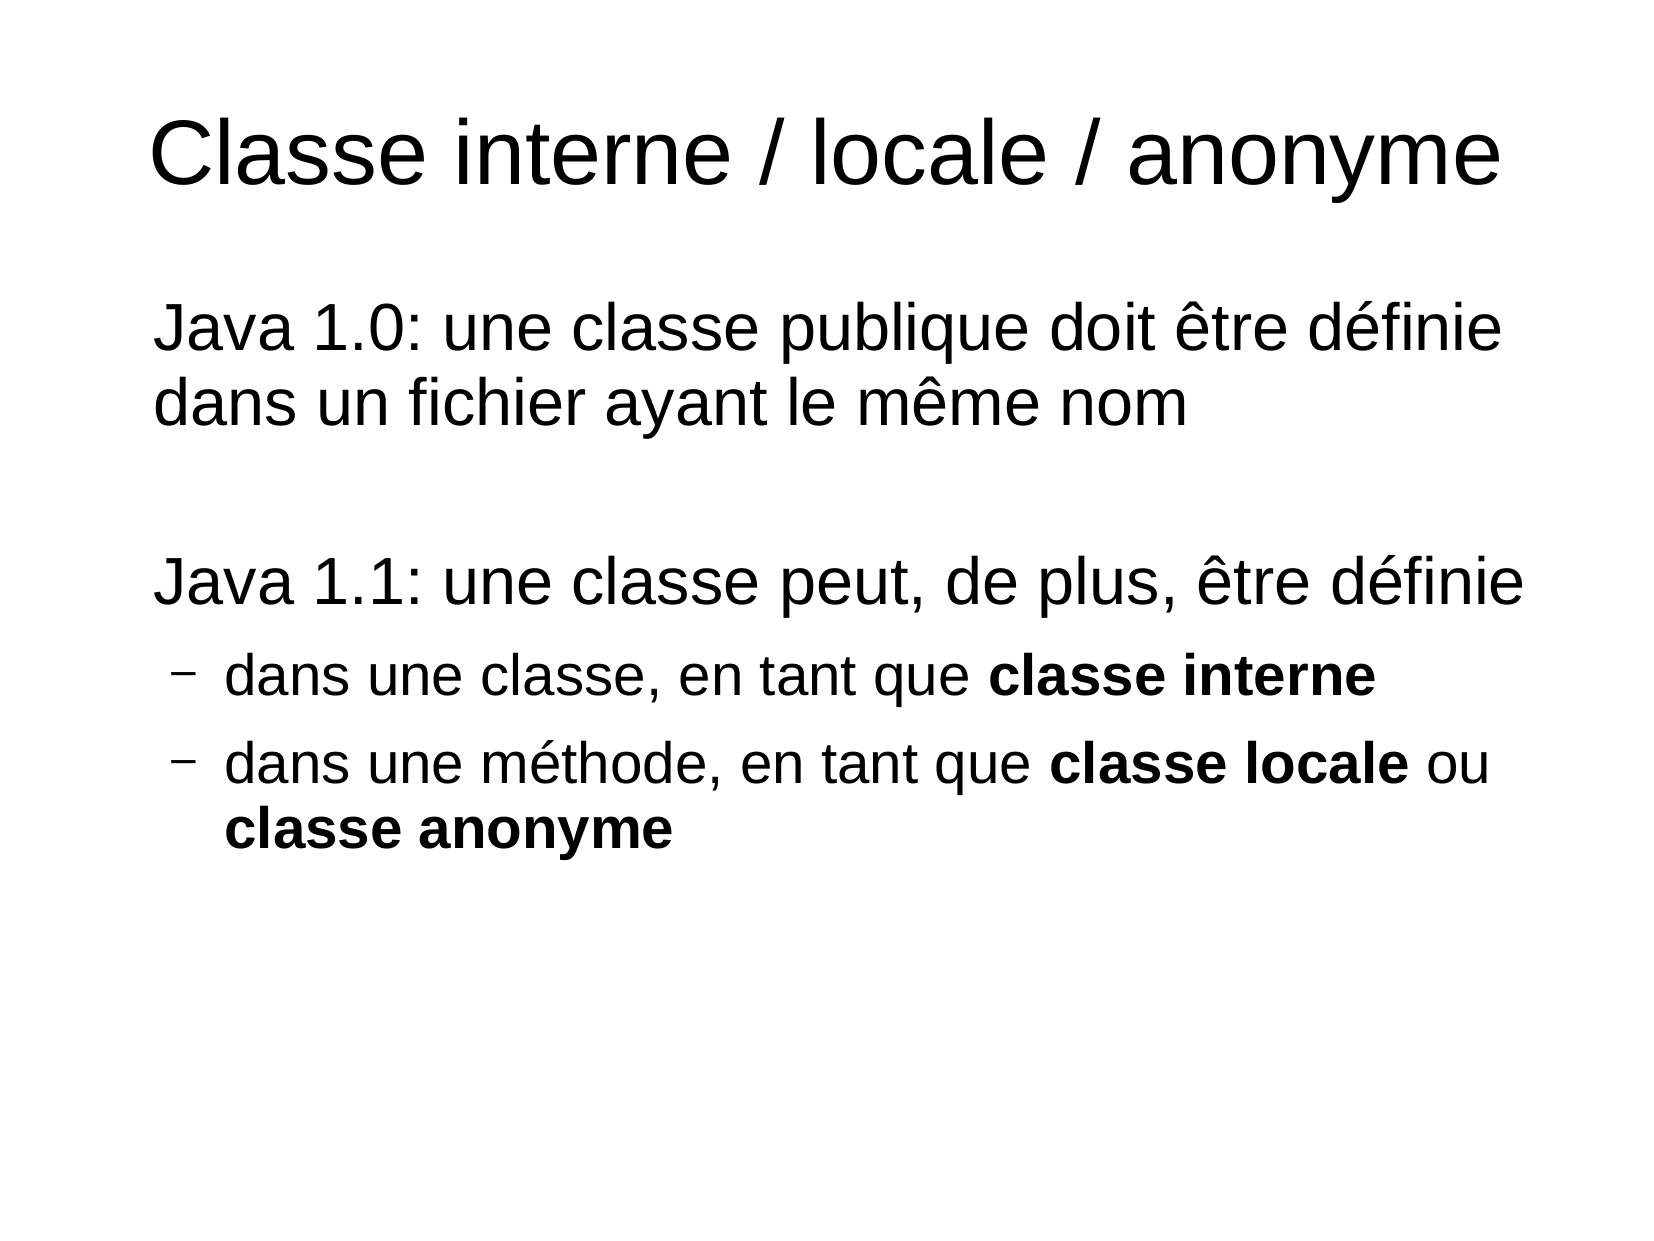

# Classe interne / locale / anonyme
Java 1.0: une classe publique doit être définie dans un fichier ayant le même nom
Java 1.1: une classe peut, de plus, être définie
dans une classe, en tant que classe interne
dans une méthode, en tant que classe locale ou classe anonyme